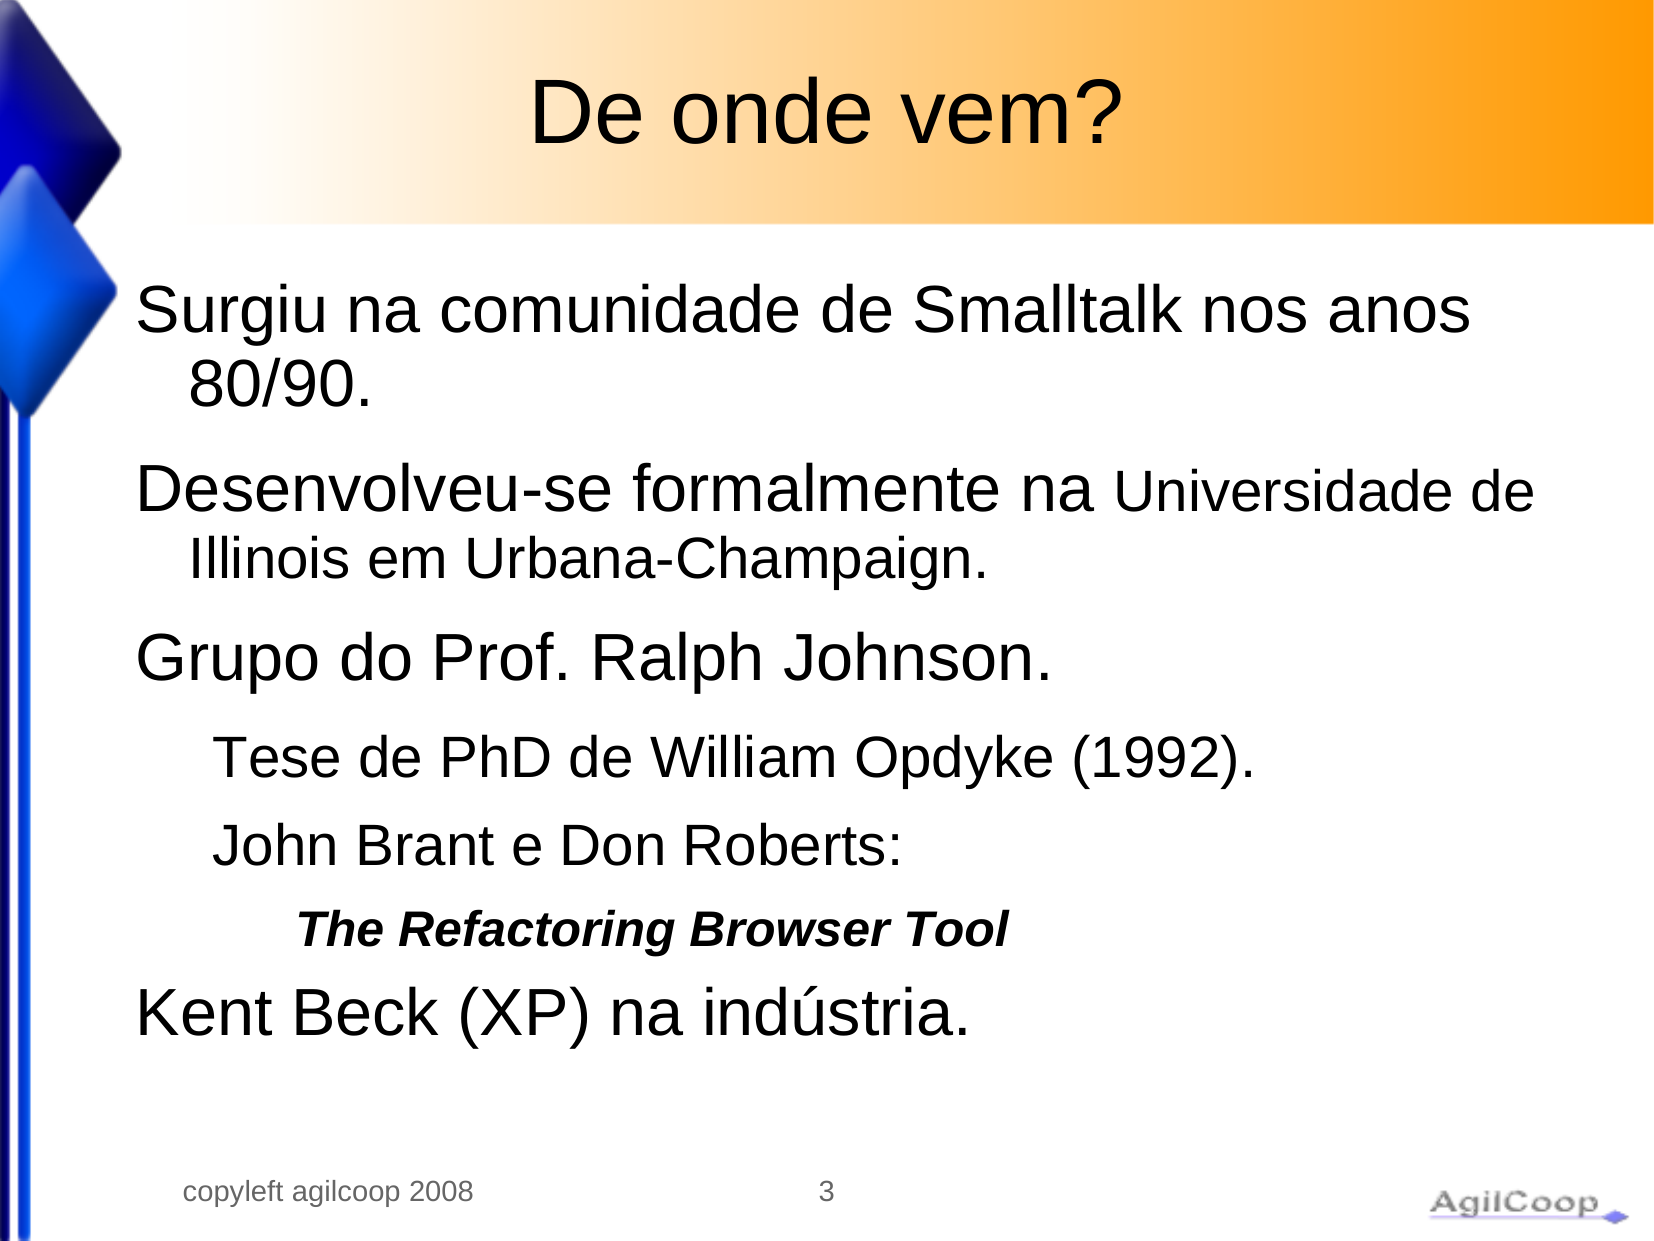

# De onde vem?
Surgiu na comunidade de Smalltalk nos anos 80/90.
Desenvolveu-se formalmente na Universidade de Illinois em Urbana-Champaign.
Grupo do Prof. Ralph Johnson.
Tese de PhD de William Opdyke (1992).
John Brant e Don Roberts:
The Refactoring Browser Tool
Kent Beck (XP) na indústria.
copyleft agilcoop 2008
3